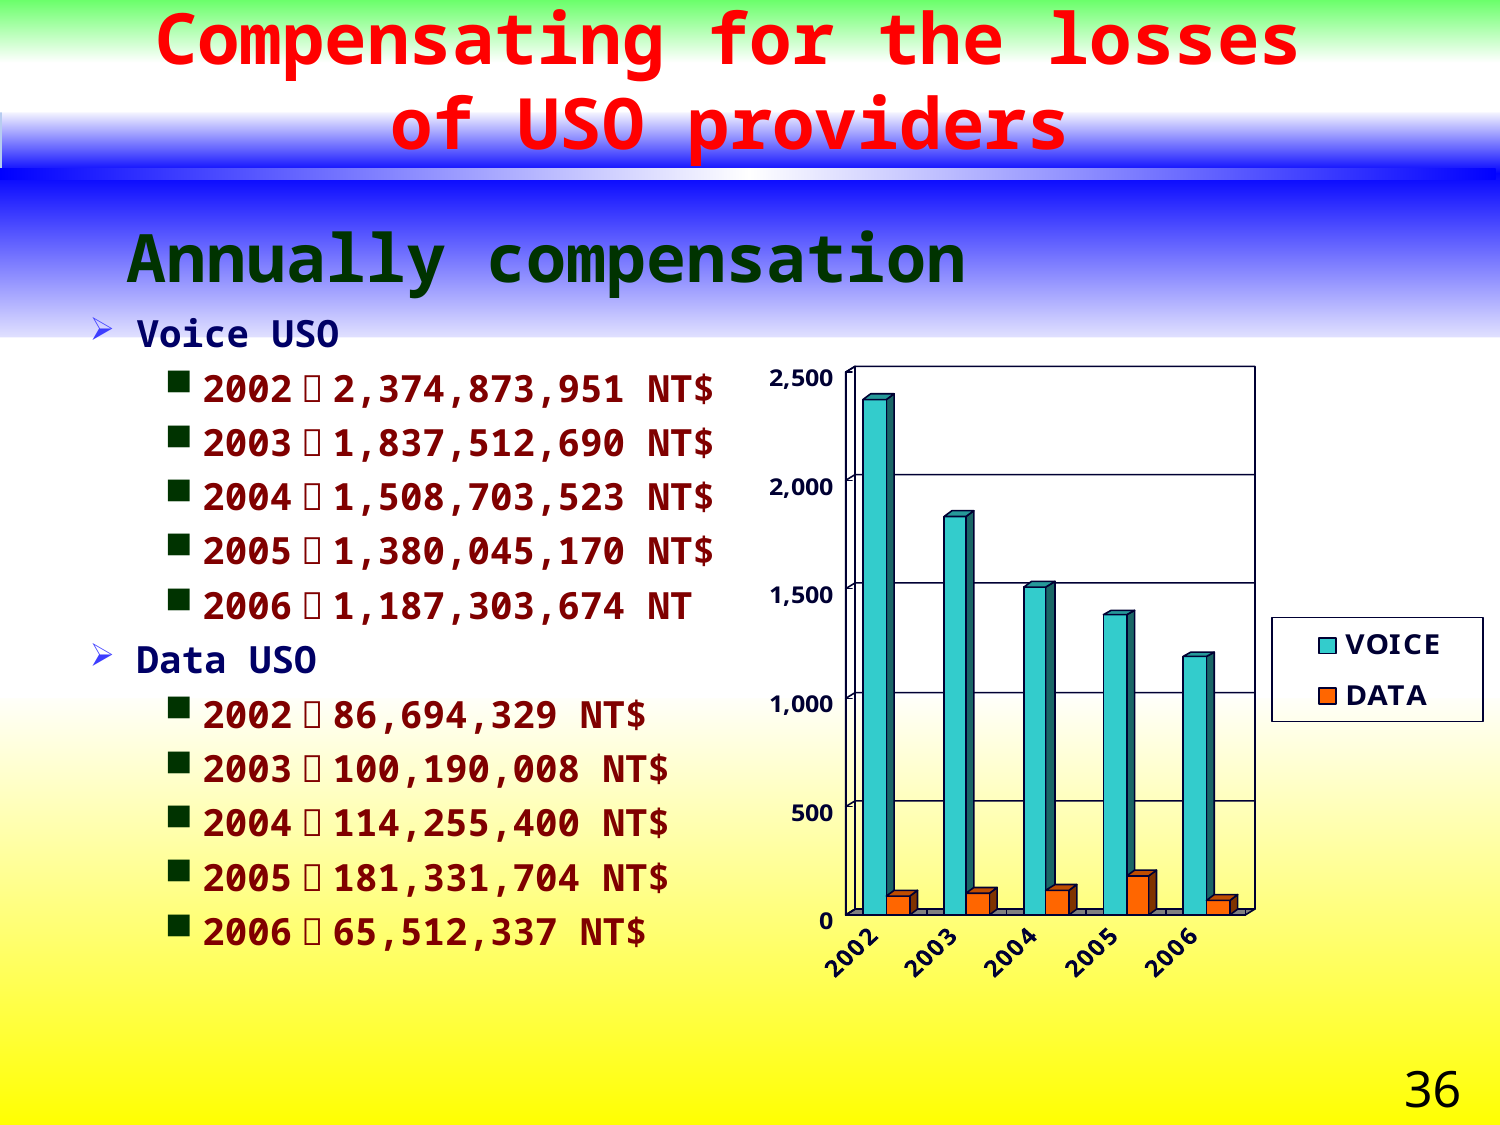

# Compensating for the losses of USO providers
Annually compensation
Voice USO
2002：2,374,873,951 NT$
2003：1,837,512,690 NT$
2004：1,508,703,523 NT$
2005：1,380,045,170 NT$
2006：1,187,303,674 NT
Data USO
2002：86,694,329 NT$
2003：100,190,008 NT$
2004：114,255,400 NT$
2005：181,331,704 NT$
2006：65,512,337 NT$
36